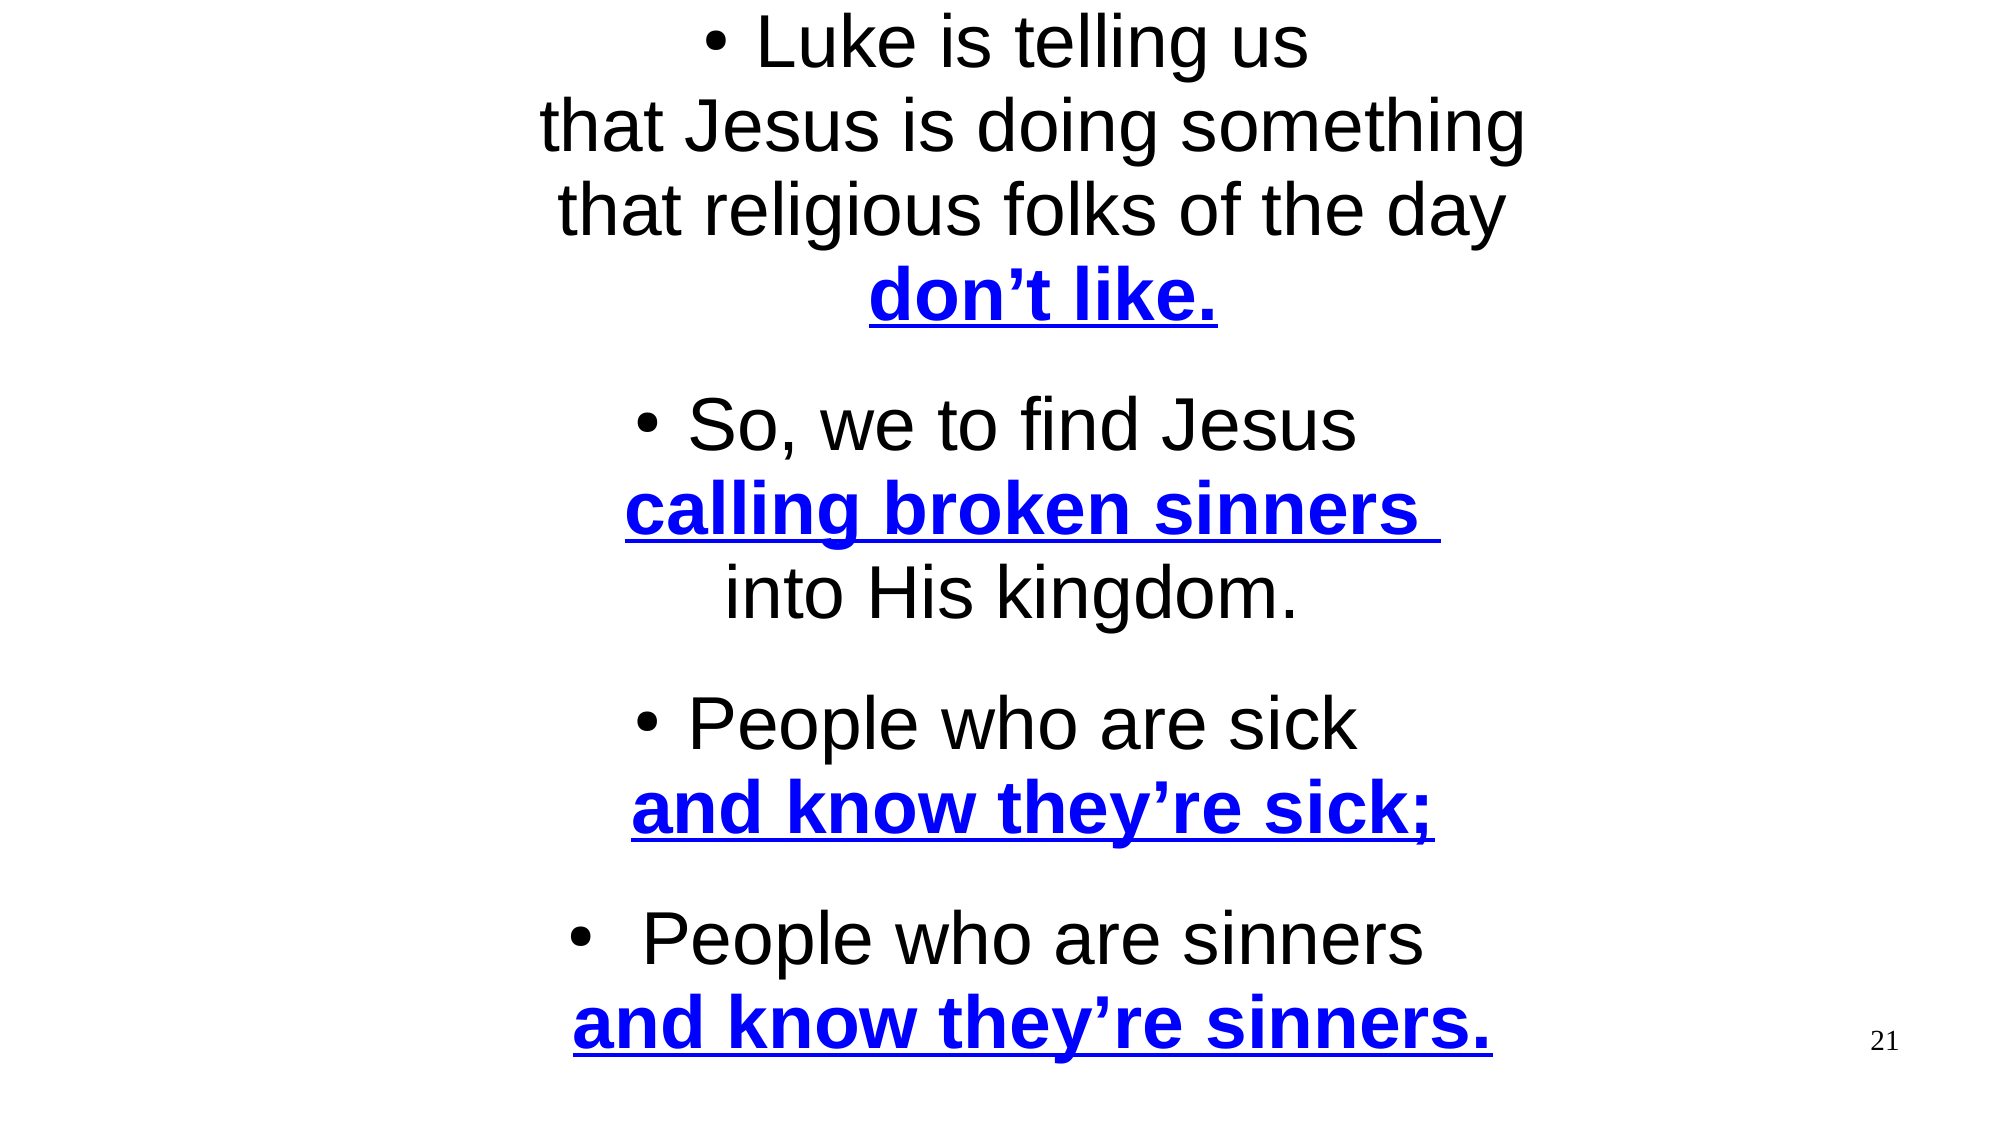

# Luke is telling us that Jesus is doing something that religious folks of the day don’t like.
So, we to find Jesus
calling broken sinners
into His kingdom.
People who are sick
and know they’re sick;
 People who are sinners
and know they’re sinners.
21